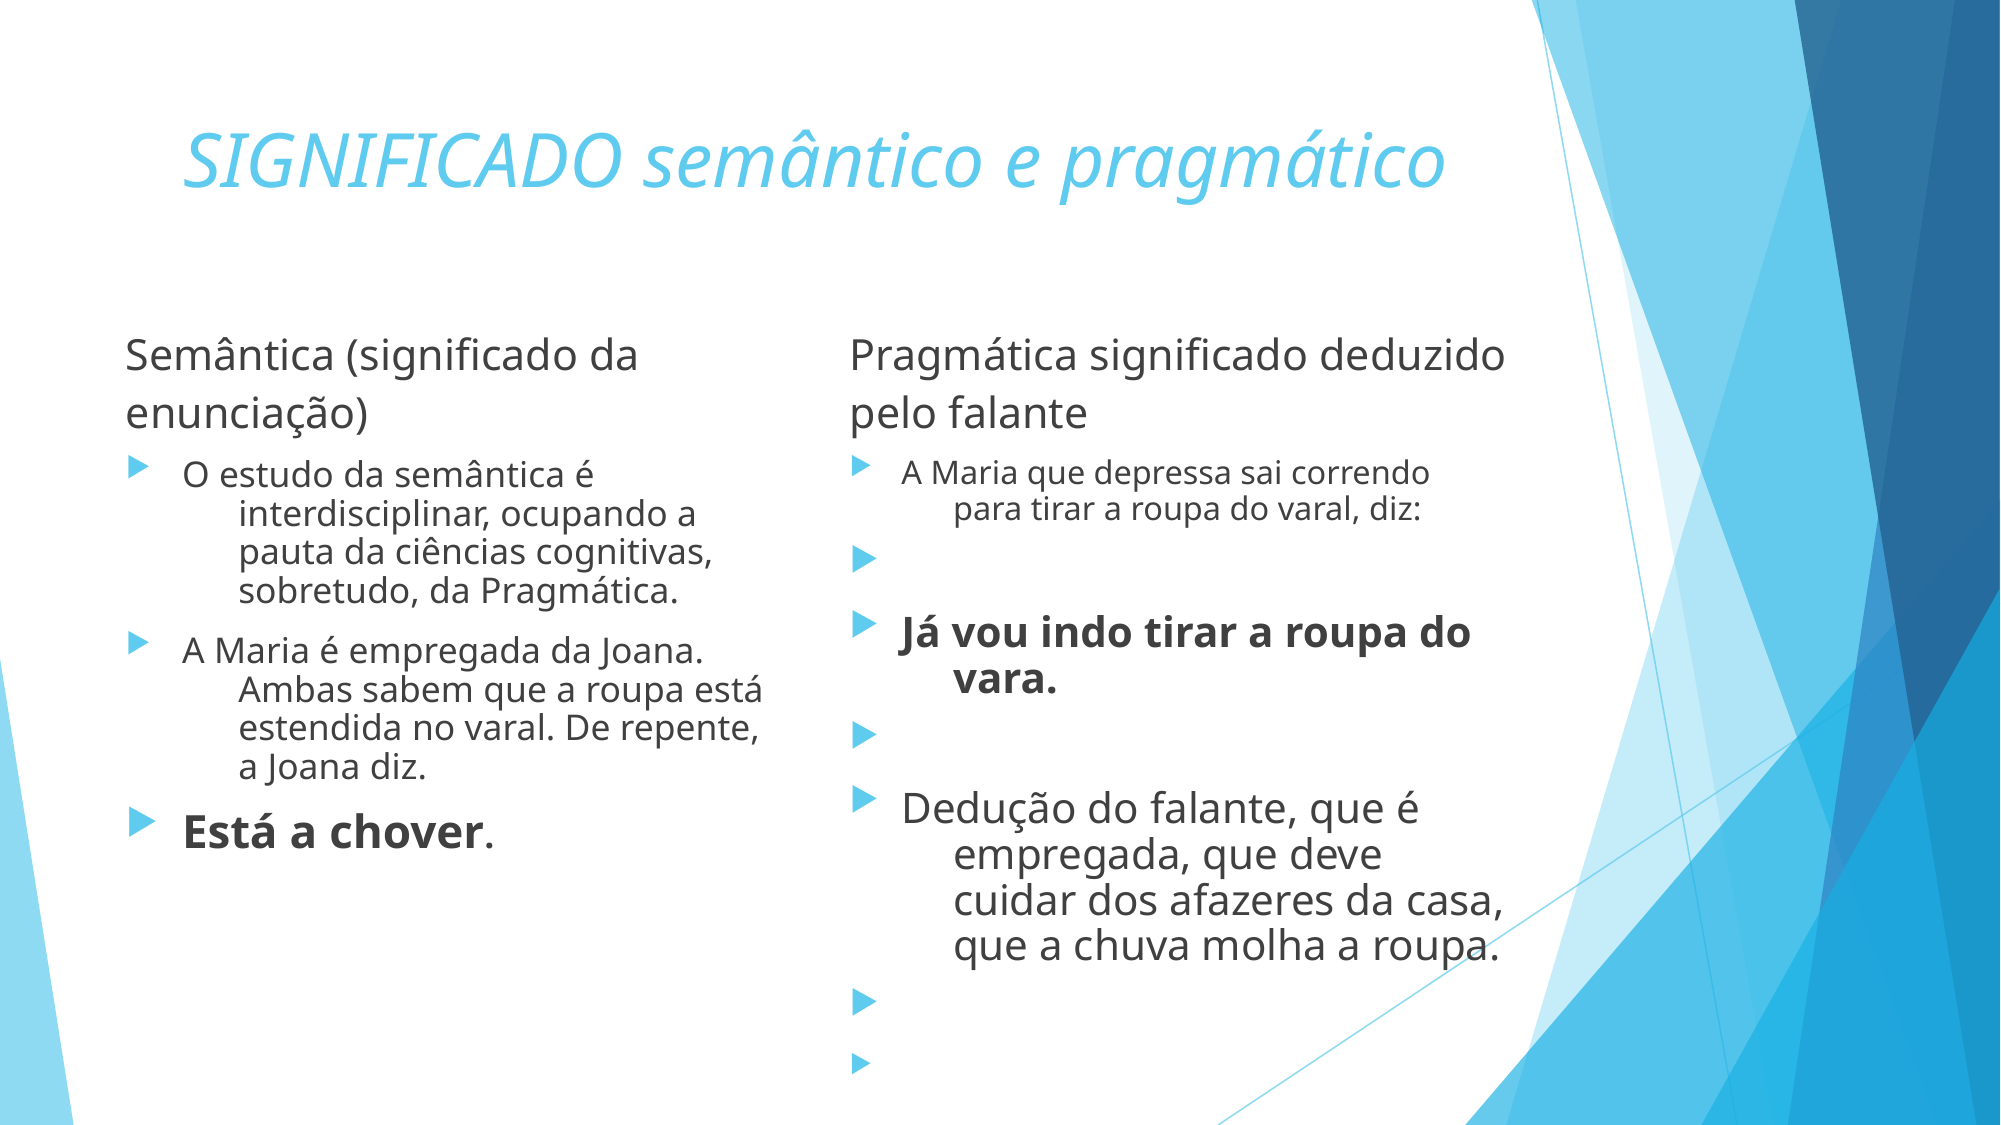

# SIGNIFICADO semântico e pragmático
Semântica (significado da enunciação)
Pragmática significado deduzido pelo falante
O estudo da semântica é interdisciplinar, ocupando a pauta da ciências cognitivas, sobretudo, da Pragmática.
A Maria é empregada da Joana. Ambas sabem que a roupa está estendida no varal. De repente, a Joana diz.
Está a chover.
A Maria que depressa sai correndo para tirar a roupa do varal, diz:
Já vou indo tirar a roupa do vara.
Dedução do falante, que é empregada, que deve cuidar dos afazeres da casa, que a chuva molha a roupa.